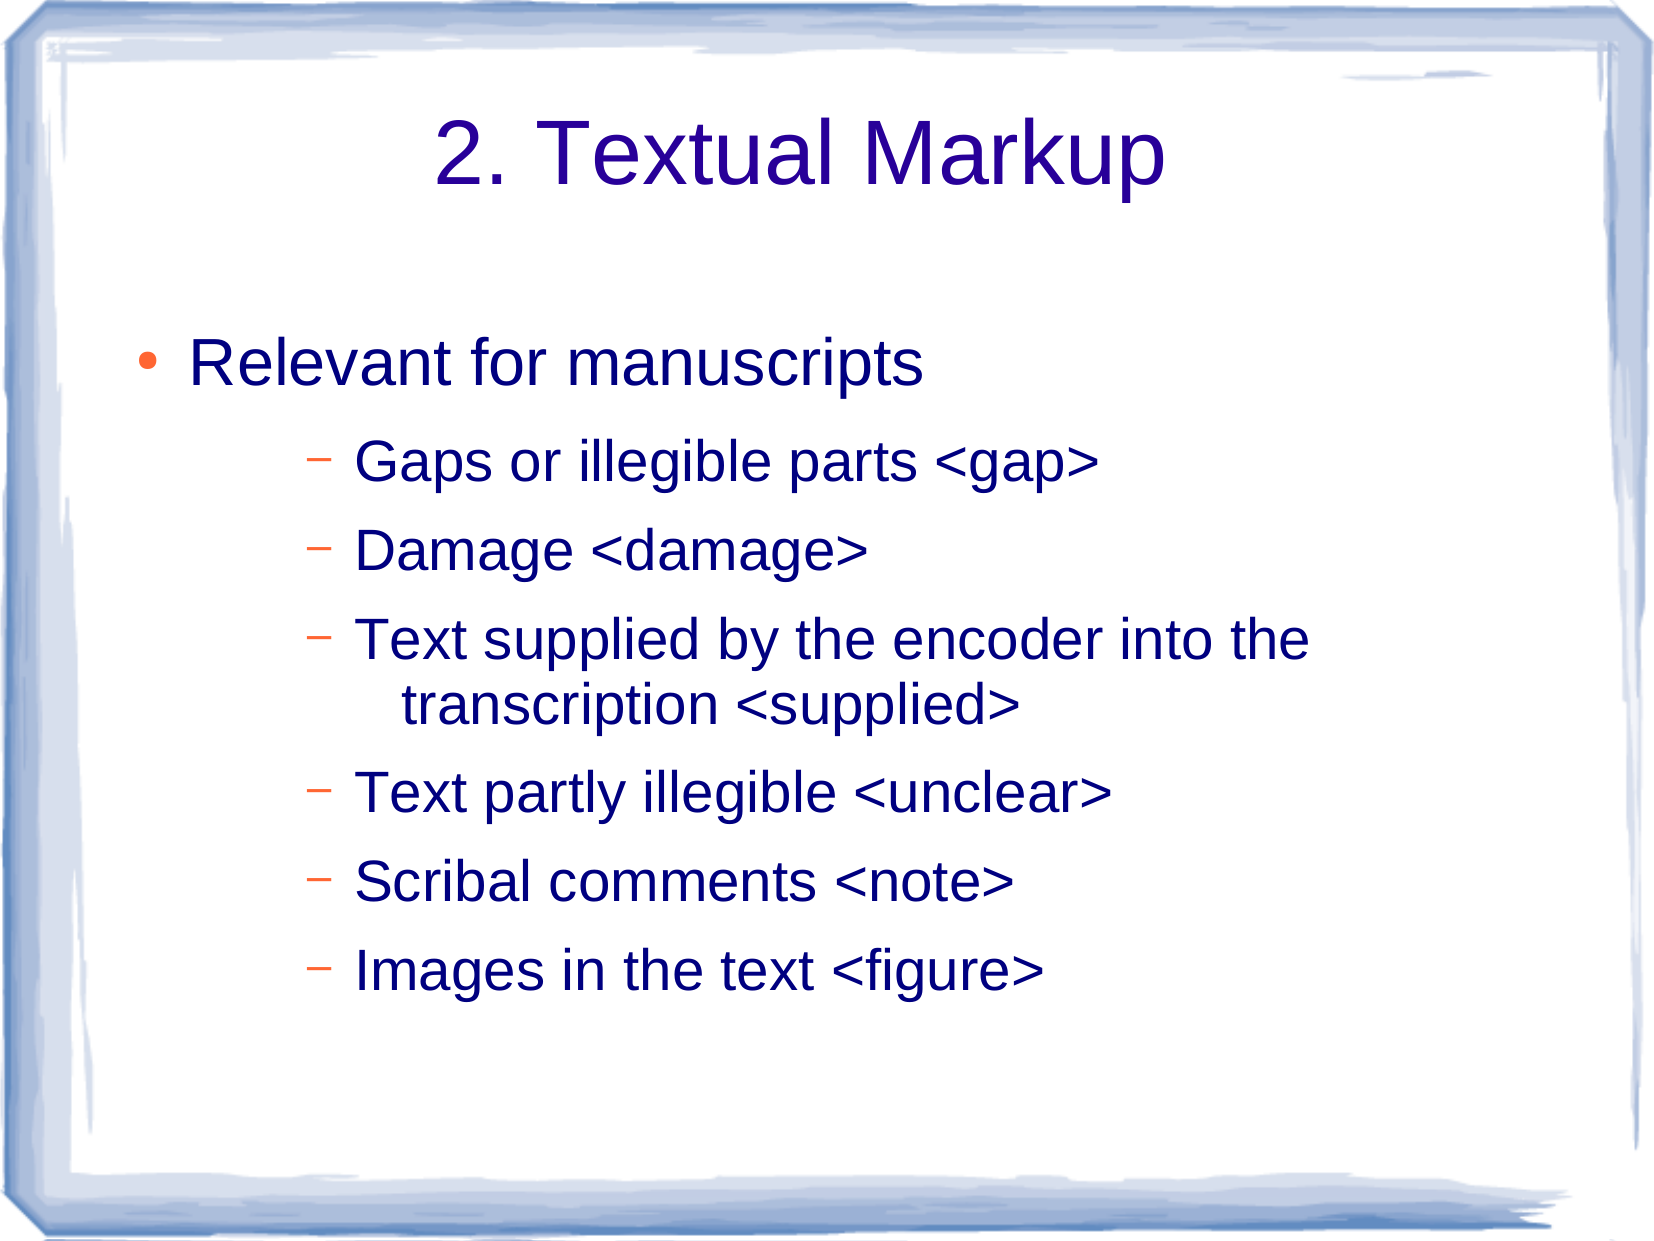

# 2. Textual Markup
Relevant for manuscripts
Gaps or illegible parts <gap>
Damage <damage>
Text supplied by the encoder into the transcription <supplied>
Text partly illegible <unclear>
Scribal comments <note>
Images in the text <figure>